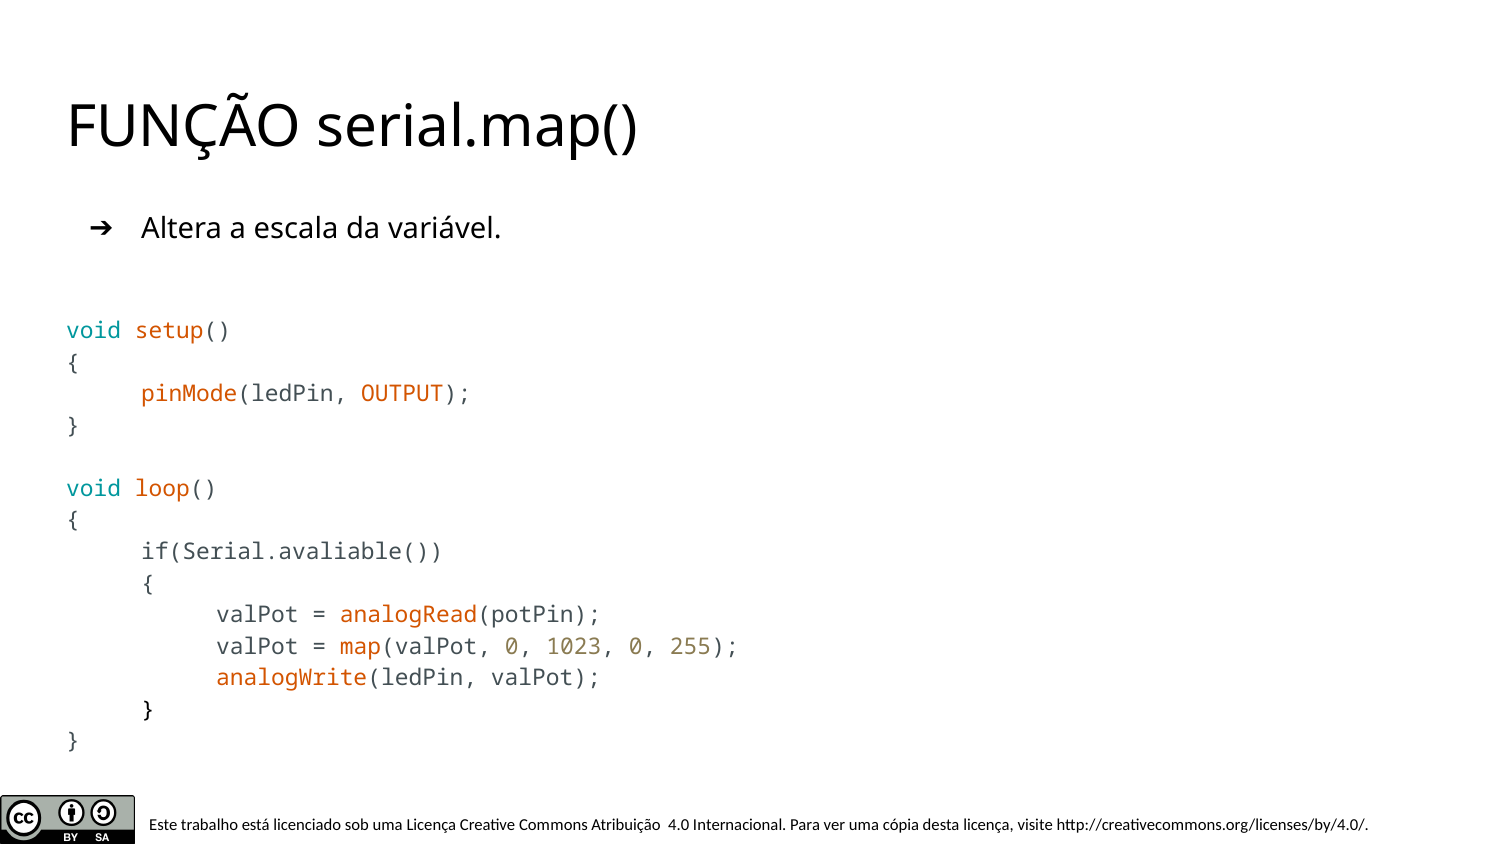

# FUNÇÃO serial.map()
Altera a escala da variável.
void setup()
{
	pinMode(ledPin, OUTPUT);
}
void loop()
{
if(Serial.avaliable())
{
		valPot = analogRead(potPin);
		valPot = map(valPot, 0, 1023, 0, 255);
		analogWrite(ledPin, valPot);
}
}
Este trabalho está licenciado sob uma Licença Creative Commons Atribuição 4.0 Internacional. Para ver uma cópia desta licença, visite http://creativecommons.org/licenses/by/4.0/.